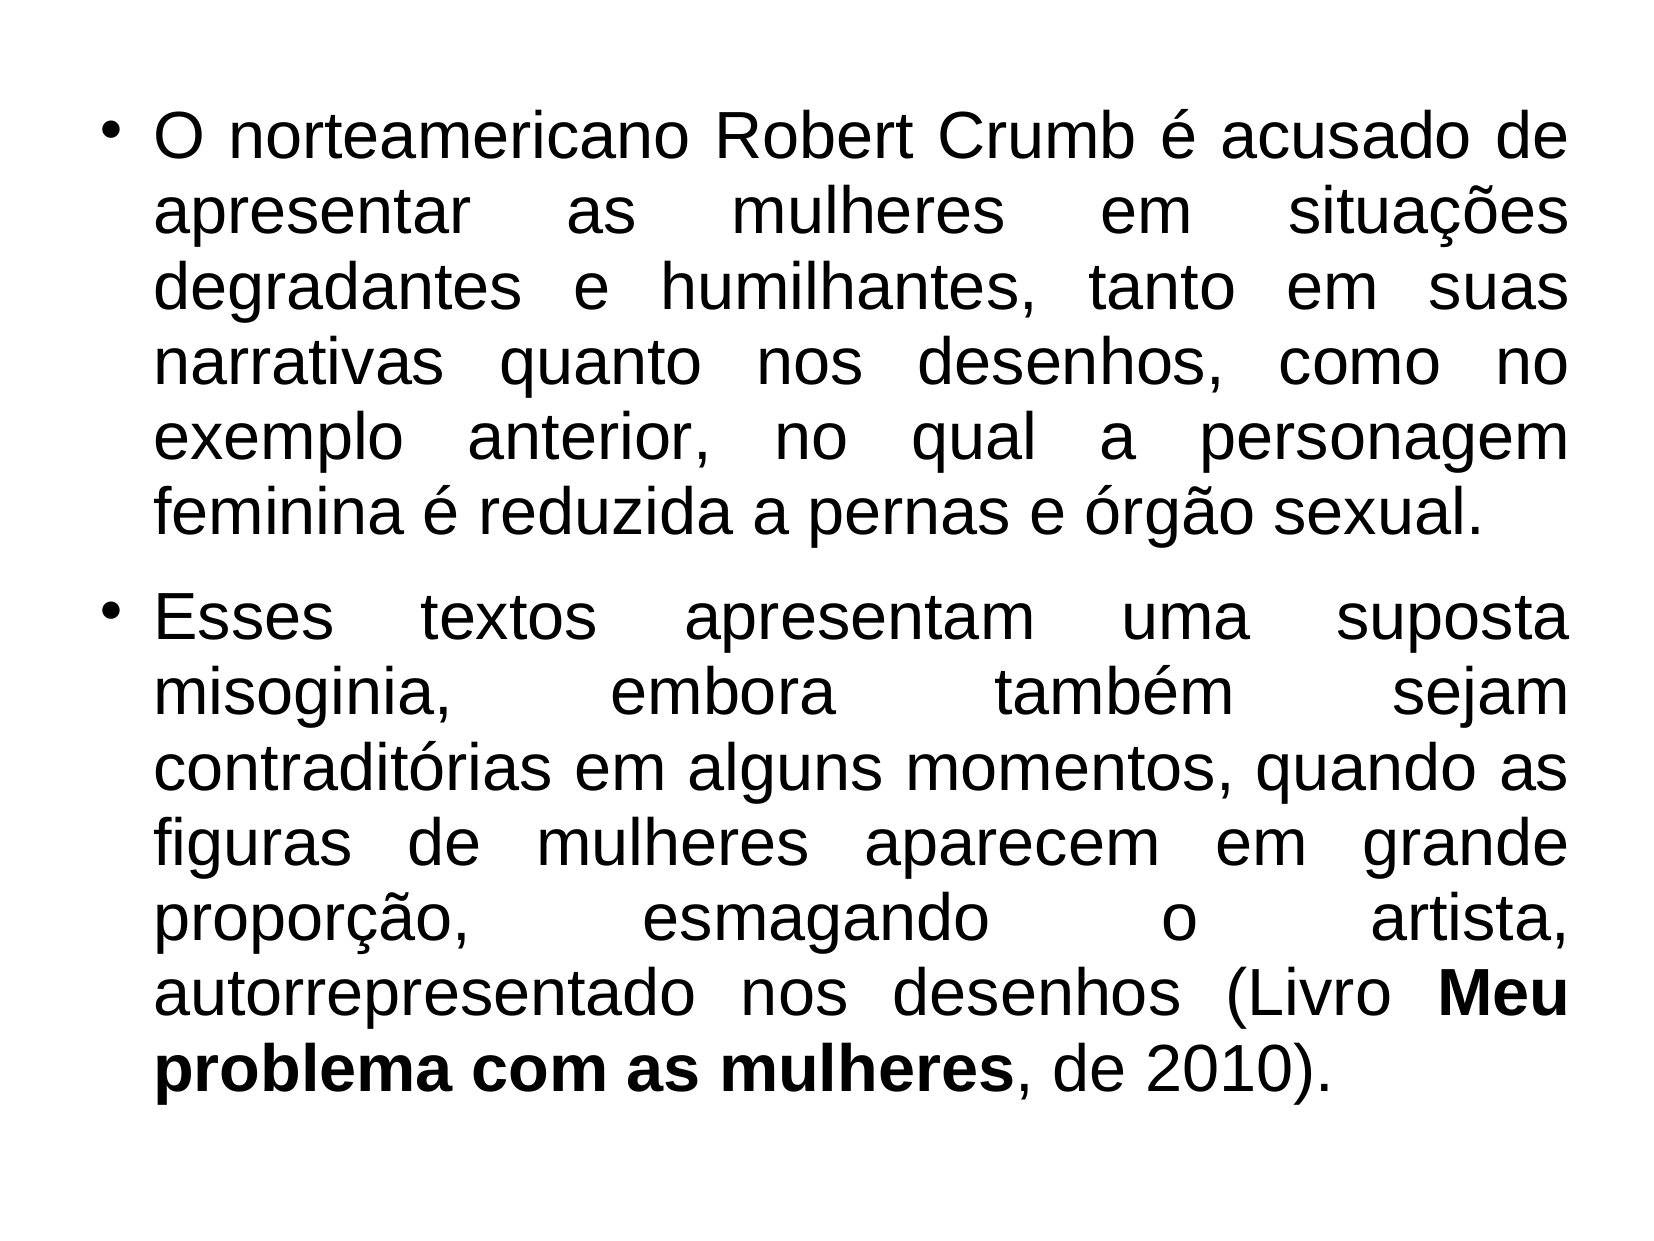

# O norteamericano Robert Crumb é acusado de apresentar as mulheres em situações degradantes e humilhantes, tanto em suas narrativas quanto nos desenhos, como no exemplo anterior, no qual a personagem feminina é reduzida a pernas e órgão sexual.
Esses textos apresentam uma suposta misoginia, embora também sejam contraditórias em alguns momentos, quando as figuras de mulheres aparecem em grande proporção, esmagando o artista, autorrepresentado nos desenhos (Livro Meu problema com as mulheres, de 2010).